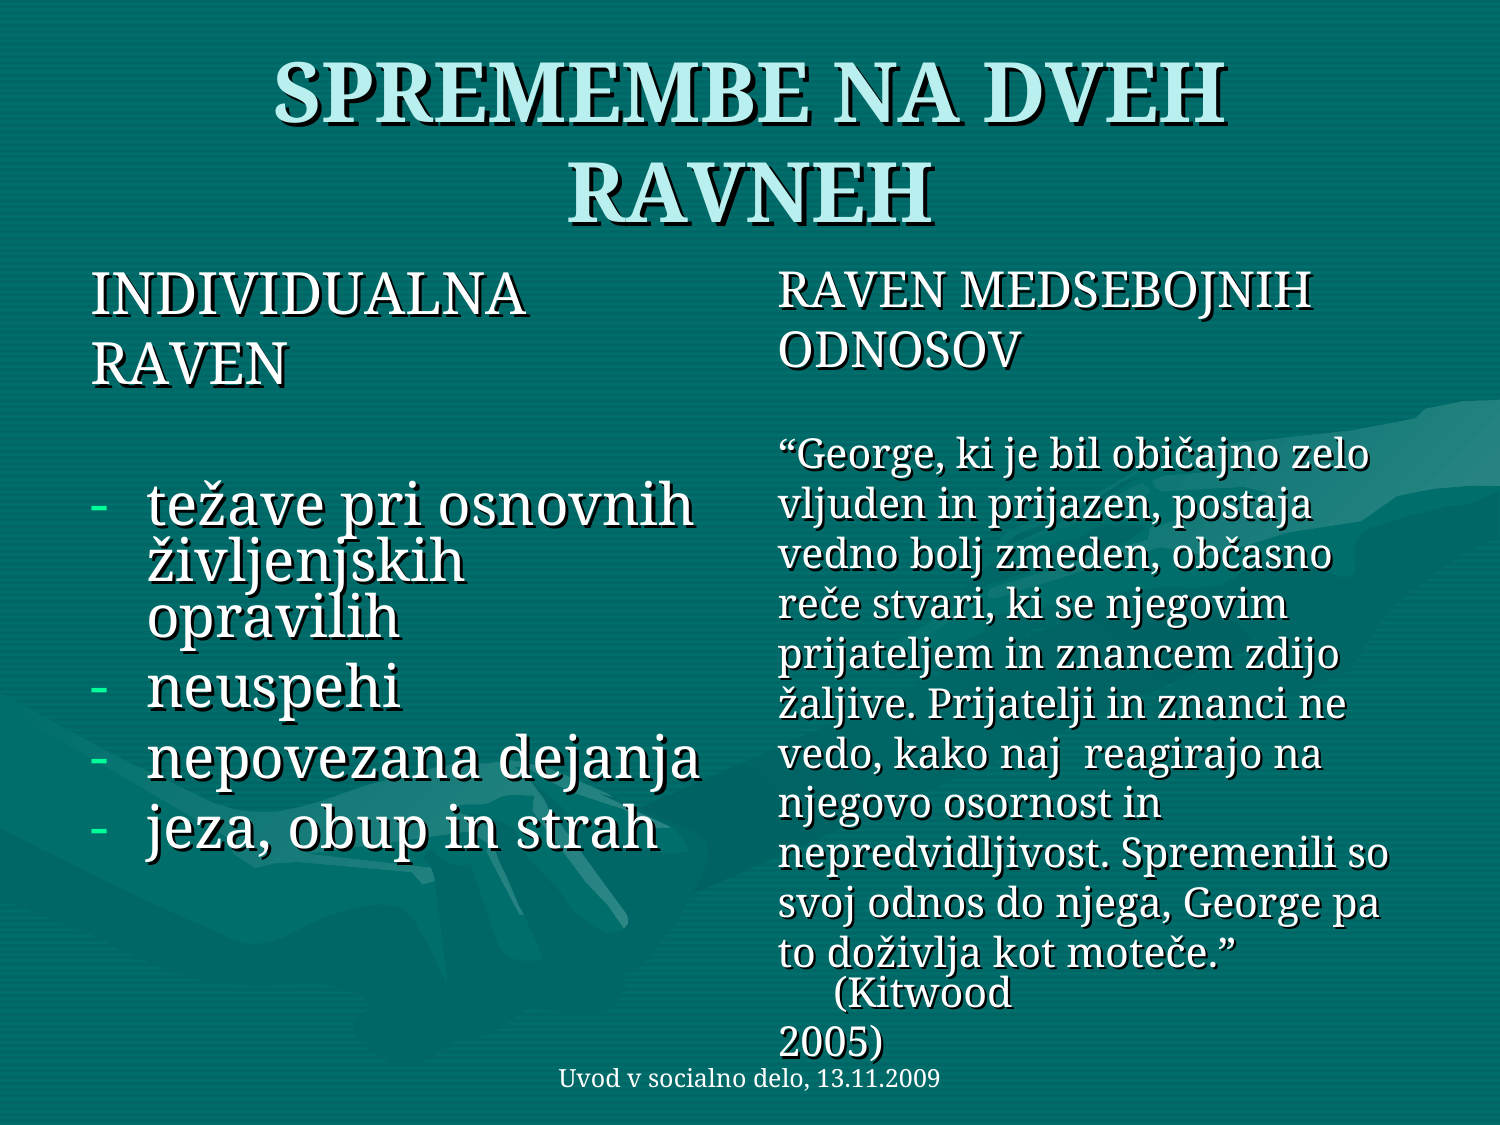

# SPREMEMBE NA DVEH RAVNEH
INDIVIDUALNA
RAVEN
težave pri osnovnih življenjskih opravilih
neuspehi
nepovezana dejanja
jeza, obup in strah
RAVEN MEDSEBOJNIH
ODNOSOV
“George, ki je bil običajno zelo
vljuden in prijazen, postaja
vedno bolj zmeden, občasno
reče stvari, ki se njegovim
prijateljem in znancem zdijo
žaljive. Prijatelji in znanci ne
vedo, kako naj reagirajo na
njegovo osornost in
nepredvidljivost. Spremenili so
svoj odnos do njega, George pa
to doživlja kot moteče.” (Kitwood
2005)
Uvod v socialno delo, 13.11.2009